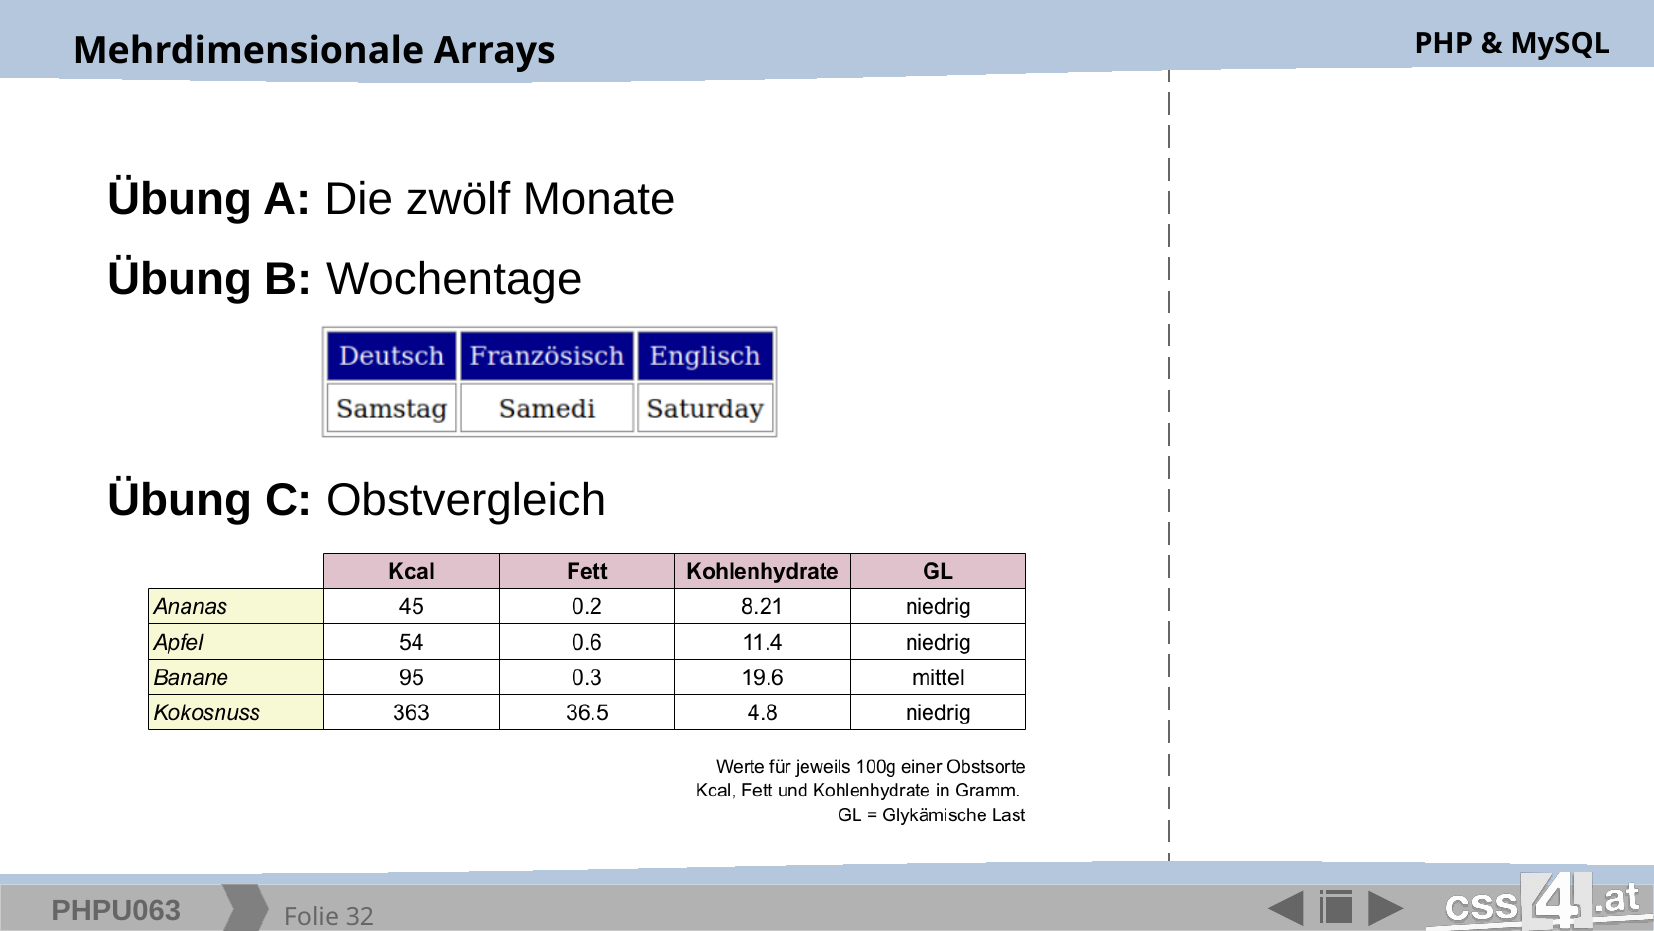

PHP & MySQL
Mehrdimensionale Arrays
Übung A: Die zwölf Monate
Übung B: Wochentage
Übung C: Obstvergleich
PHPU063
Folie